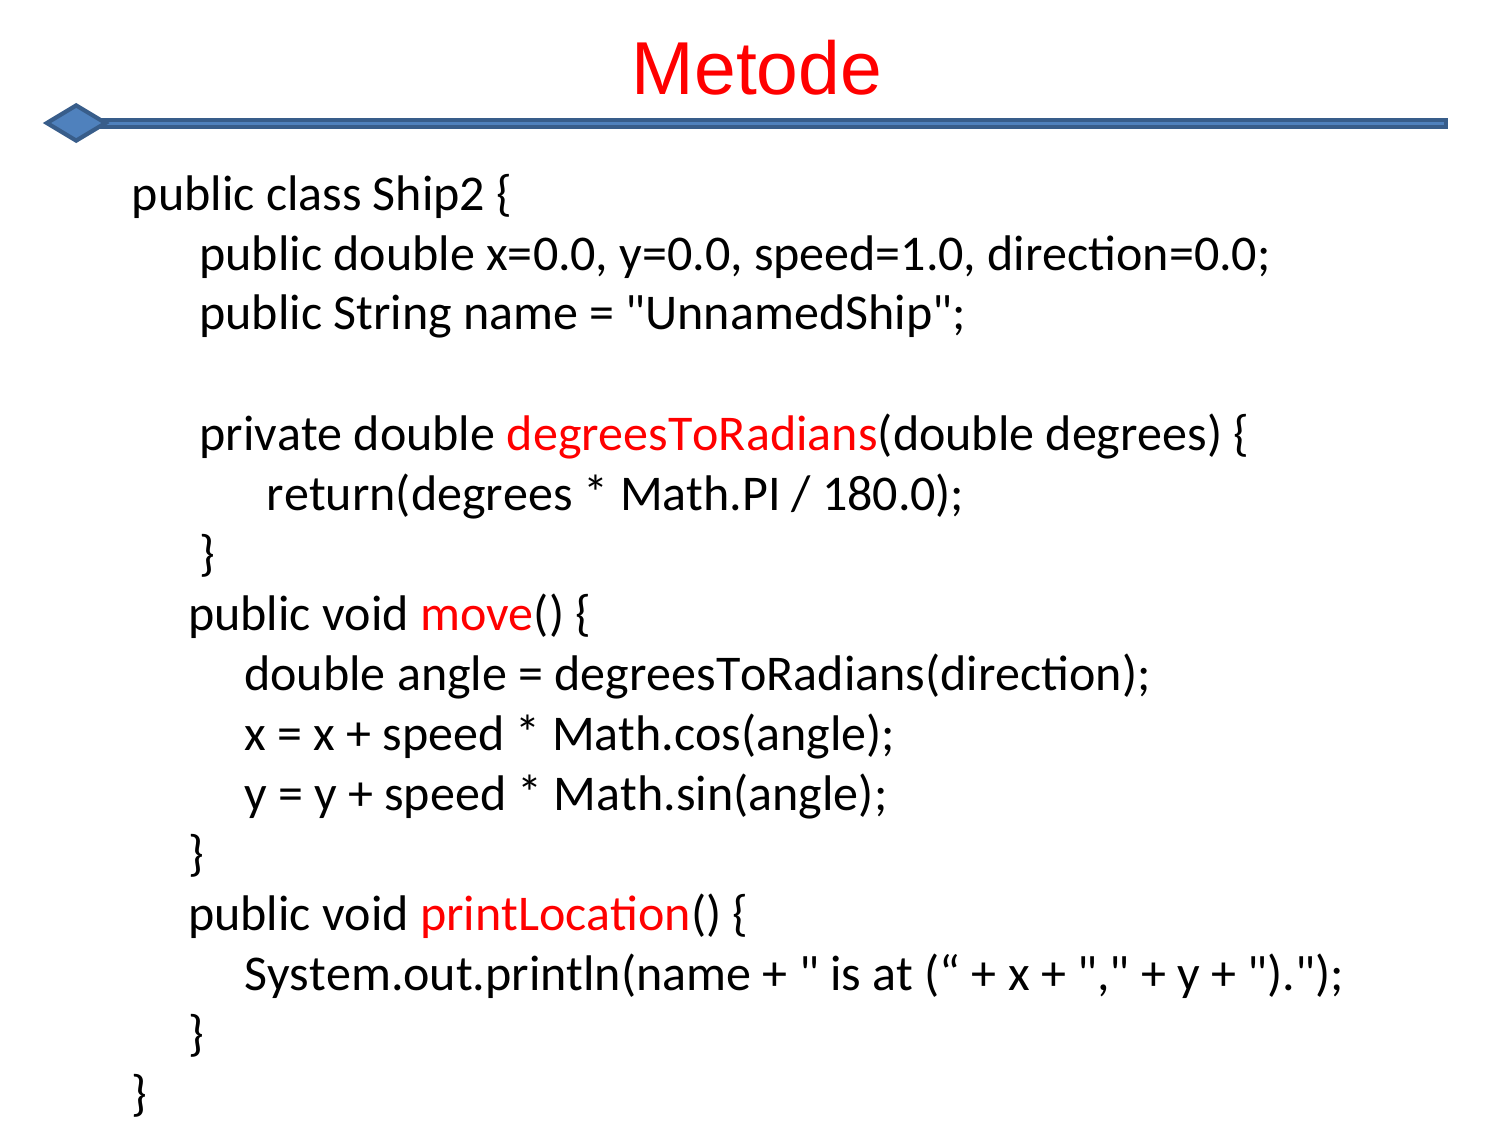

# Metode
public class Ship2 {
 public double x=0.0, y=0.0, speed=1.0, direction=0.0;
 public String name = "UnnamedShip";
 private double degreesToRadians(double degrees) {
 return(degrees * Math.PI / 180.0);
 }
 public void move() {
 double angle = degreesToRadians(direction);
 x = x + speed * Math.cos(angle);
 y = y + speed * Math.sin(angle);
 }
 public void printLocation() {
 System.out.println(name + " is at (“ + x + "," + y + ").");
 }
}